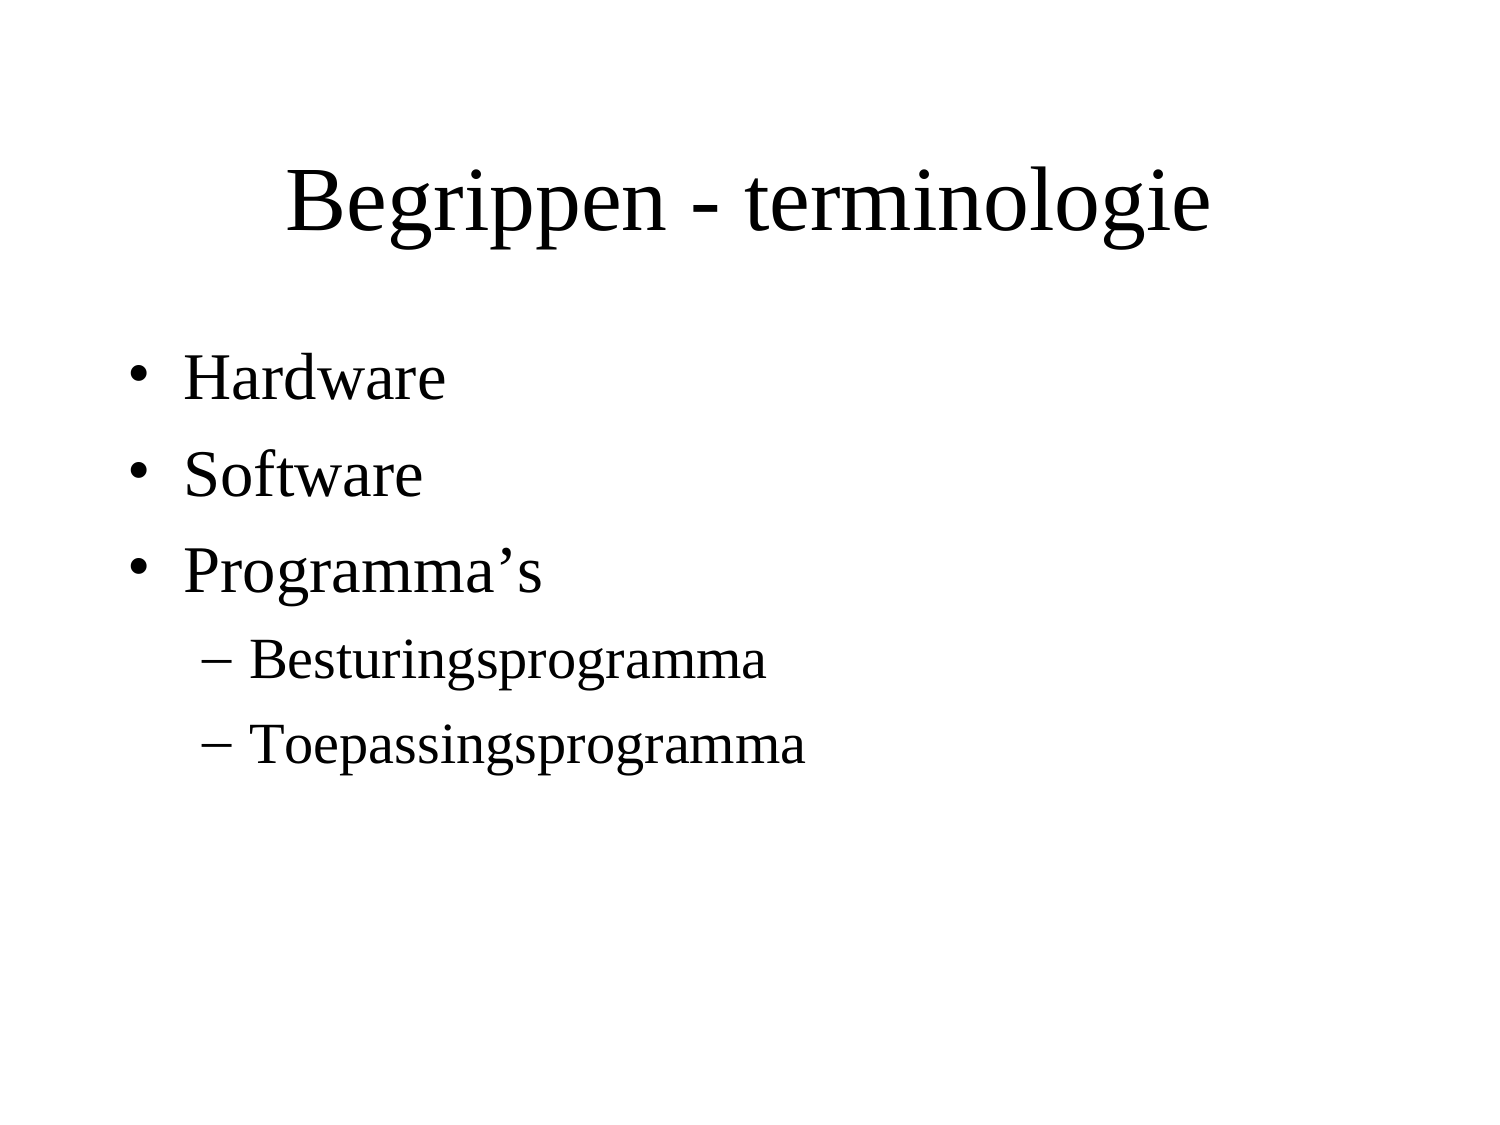

# Begrippen - terminologie
Hardware
Software
Programma’s
Besturingsprogramma
Toepassingsprogramma